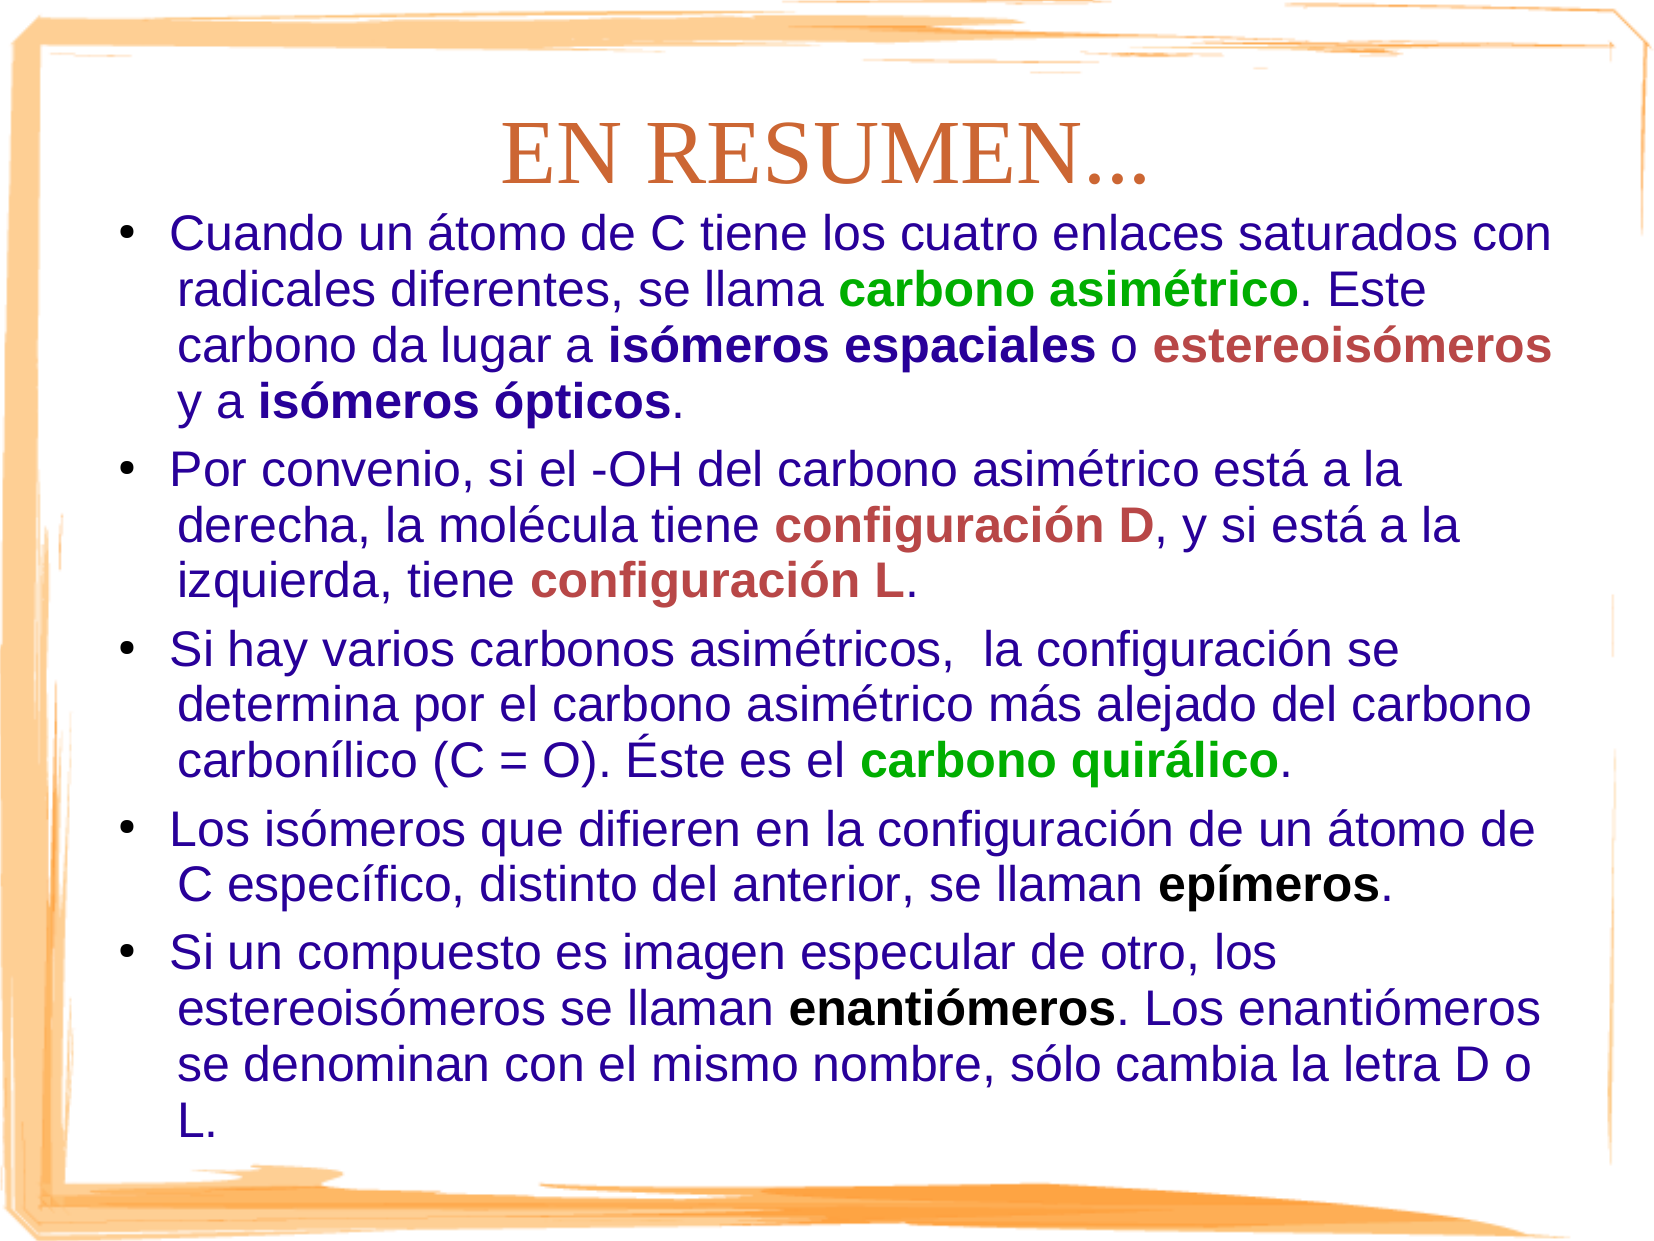

# EN RESUMEN...
 Cuando un átomo de C tiene los cuatro enlaces saturados con radicales diferentes, se llama carbono asimétrico. Este carbono da lugar a isómeros espaciales o estereoisómeros y a isómeros ópticos.
 Por convenio, si el -OH del carbono asimétrico está a la derecha, la molécula tiene configuración D, y si está a la izquierda, tiene configuración L.
 Si hay varios carbonos asimétricos, la configuración se determina por el carbono asimétrico más alejado del carbono carbonílico (C = O). Éste es el carbono quirálico.
 Los isómeros que difieren en la configuración de un átomo de C específico, distinto del anterior, se llaman epímeros.
 Si un compuesto es imagen especular de otro, los estereoisómeros se llaman enantiómeros. Los enantiómeros se denominan con el mismo nombre, sólo cambia la letra D o L.